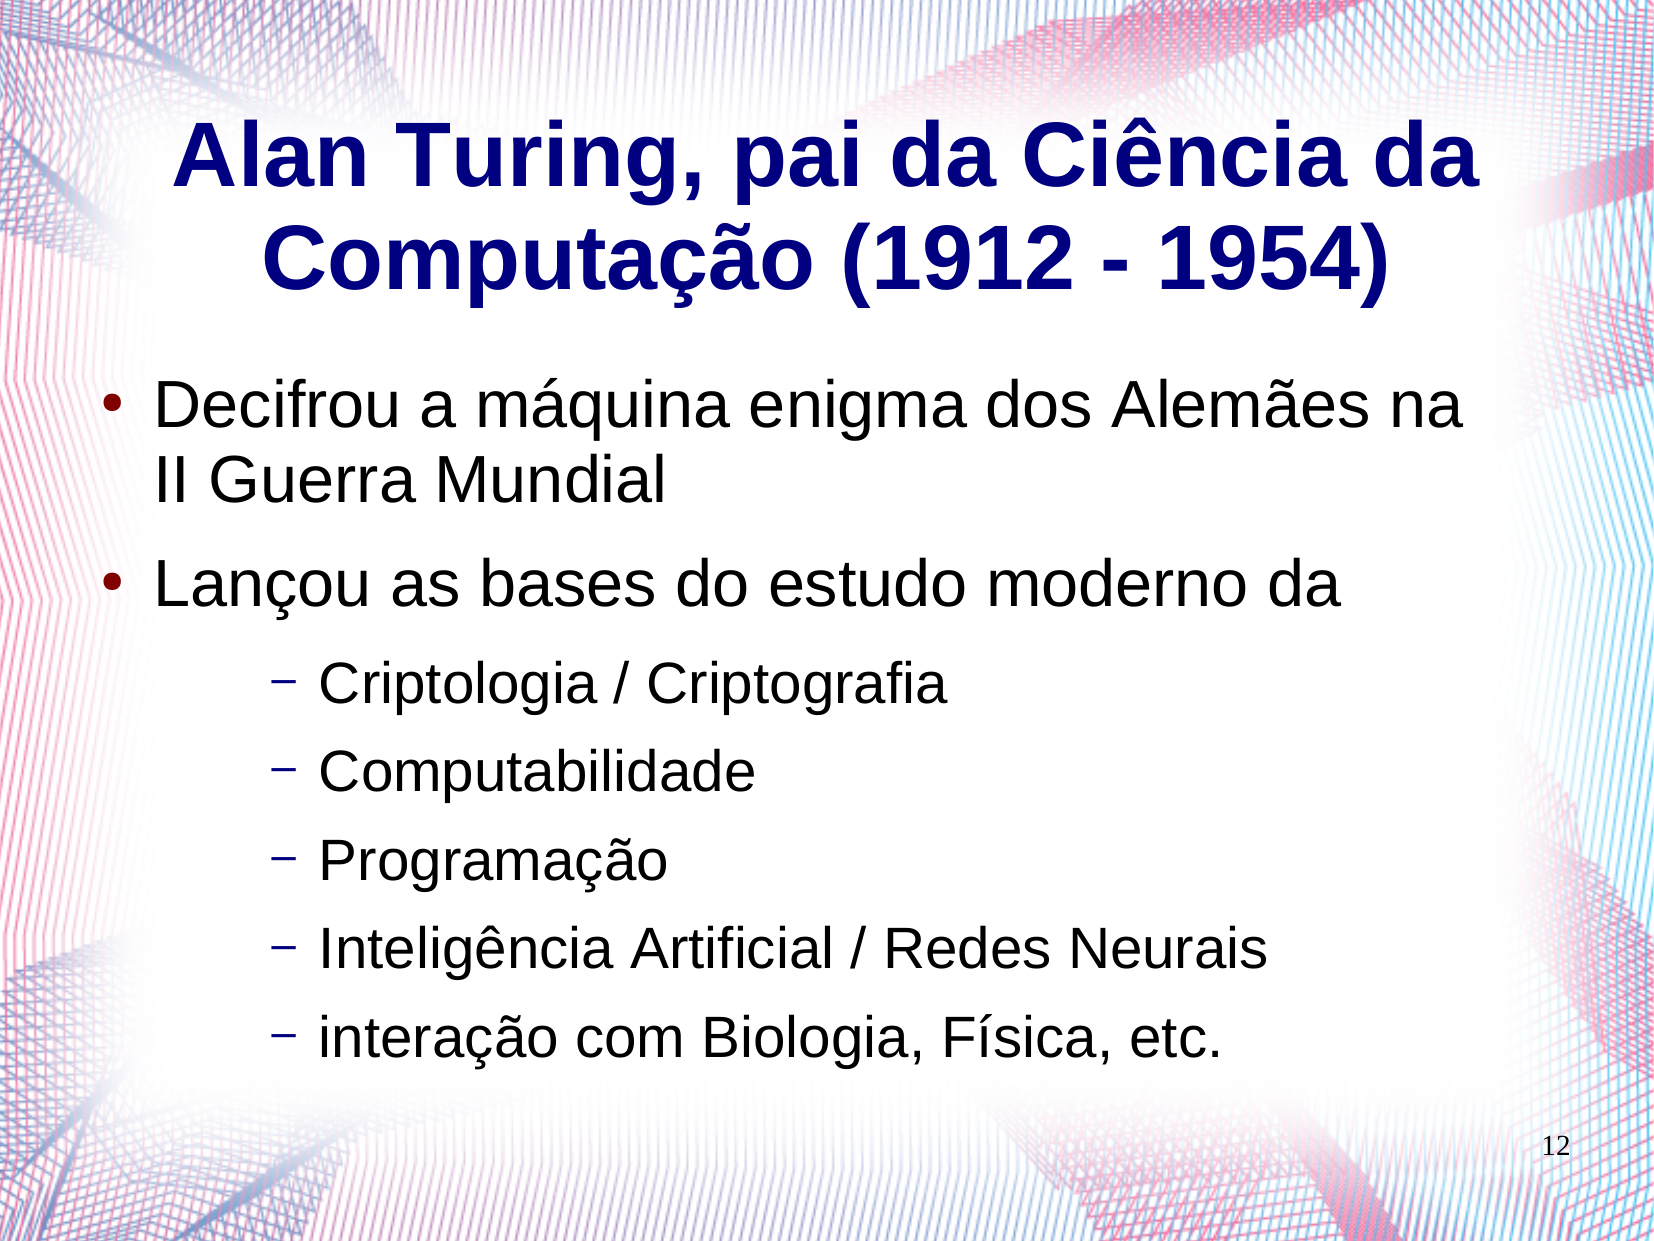

# Alan Turing, pai da Ciência da Computação (1912 - 1954)
Decifrou a máquina enigma dos Alemães na
II Guerra Mundial
Lançou as bases do estudo moderno da
Criptologia / Criptografia
Computabilidade
Programação
Inteligência Artificial / Redes Neurais
interação com Biologia, Física, etc.
12